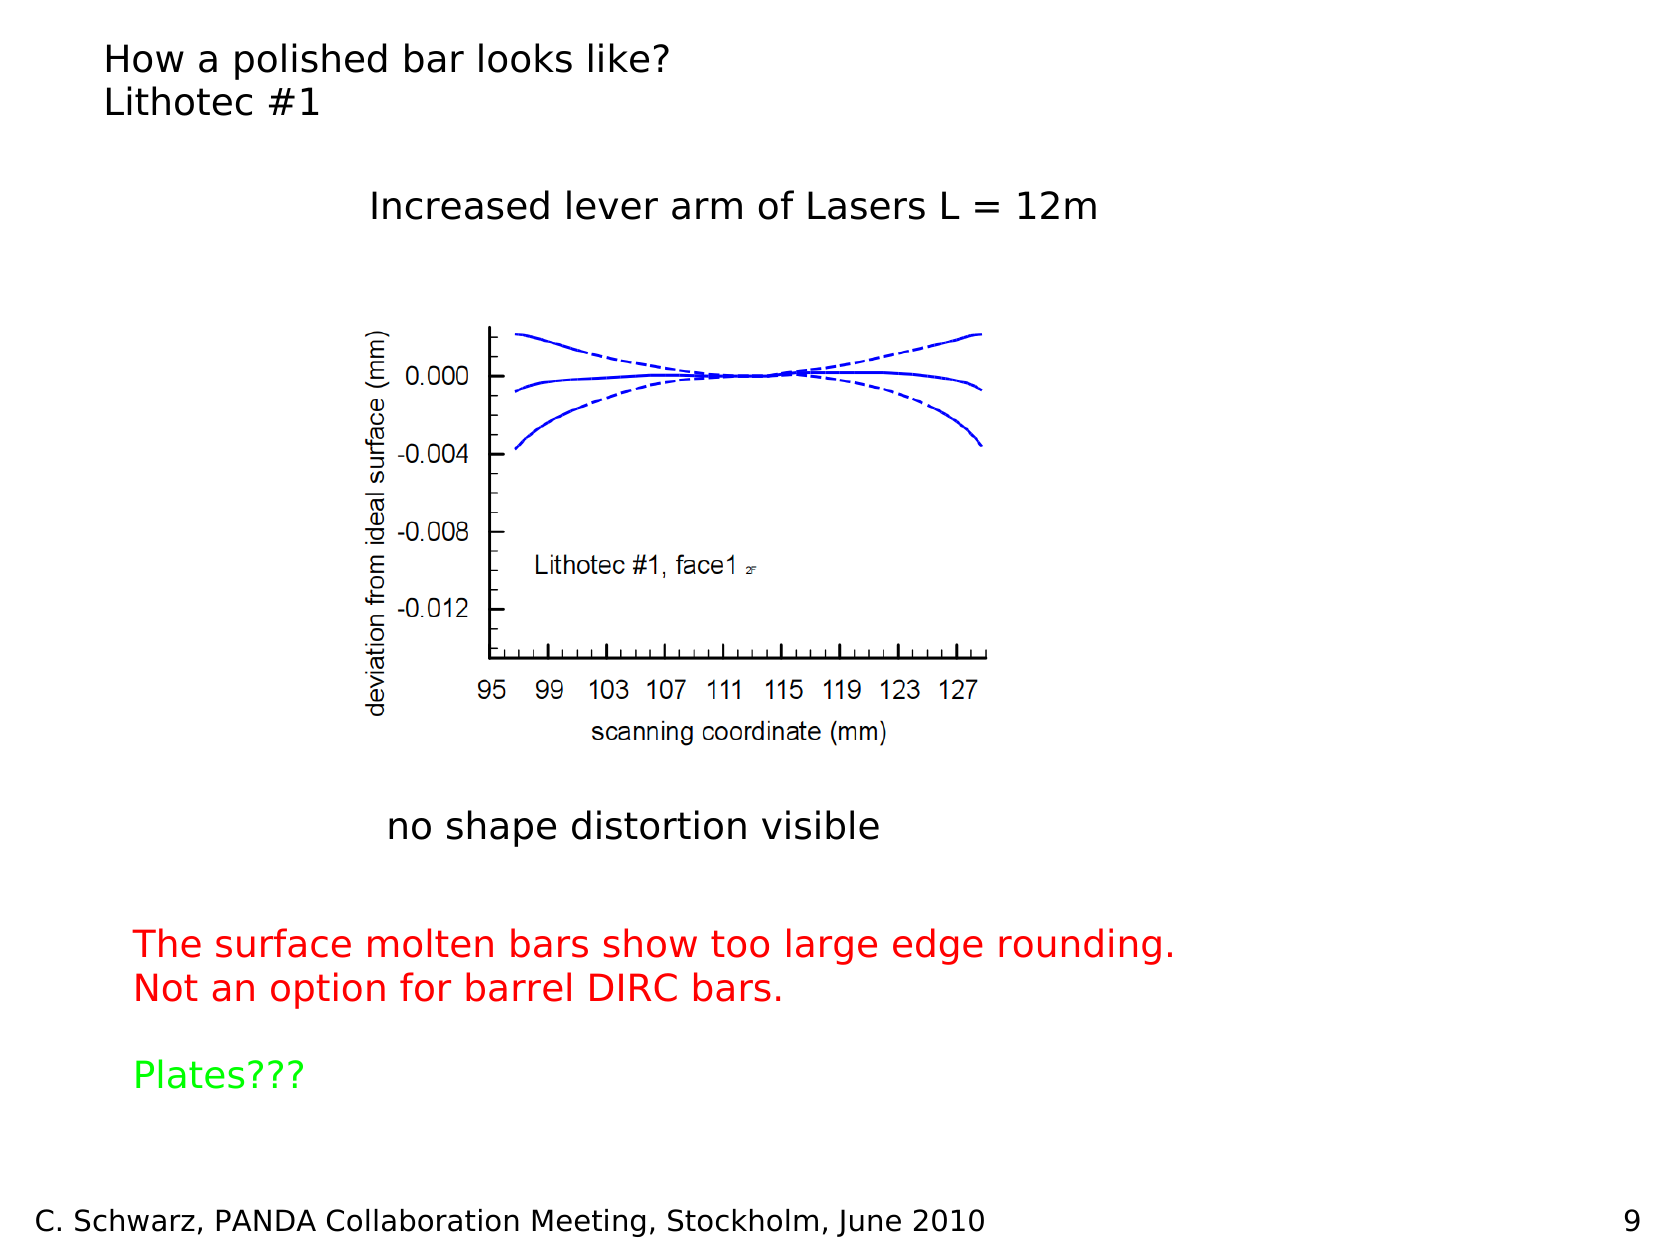

How a polished bar looks like?
Lithotec #1
Increased lever arm of Lasers L = 12m
no shape distortion visible
The surface molten bars show too large edge rounding.
Not an option for barrel DIRC bars.
Plates???
9